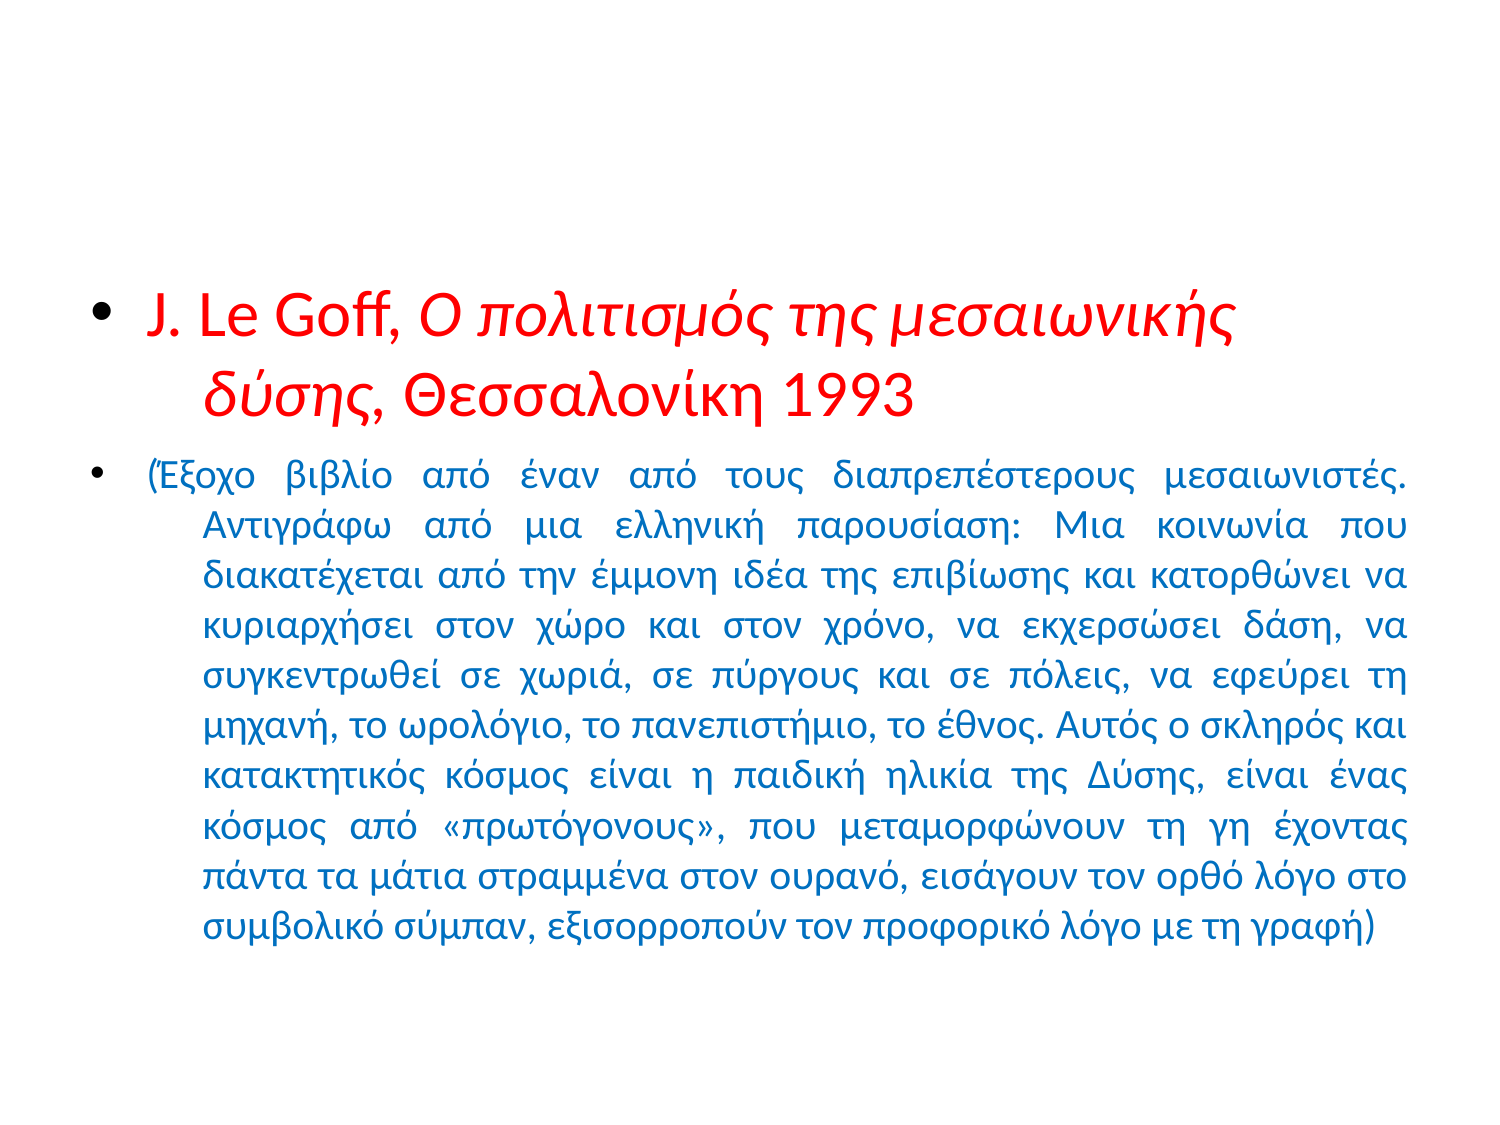

#
J. Le Goff, Ο πολιτισμός της μεσαιωνικής δύσης, Θεσσαλονίκη 1993
(Έξοχο βιβλίο από έναν από τους διαπρεπέστερους μεσαιωνιστές. Αντιγράφω από μια ελληνική παρουσίαση: Μια κοινωνία που διακατέχεται από την έμμονη ιδέα της επιβίωσης και κατορθώνει να κυριαρχήσει στον χώρο και στον χρόνο, να εκχερσώσει δάση, να συγκεντρωθεί σε χωριά, σε πύργους και σε πόλεις, να εφεύρει τη μηχανή, το ωρολόγιο, το πανεπιστήμιο, το έθνος. Αυτός ο σκληρός και κατακτητικός κόσμος είναι η παιδική ηλικία της Δύσης, είναι ένας κόσμος από «πρωτόγονους», που μεταμορφώνουν τη γη έχοντας πάντα τα μάτια στραμμένα στον ουρανό, εισάγουν τον ορθό λόγο στο συμβολικό σύμπαν, εξισορροπούν τον προφορικό λόγο με τη γραφή)